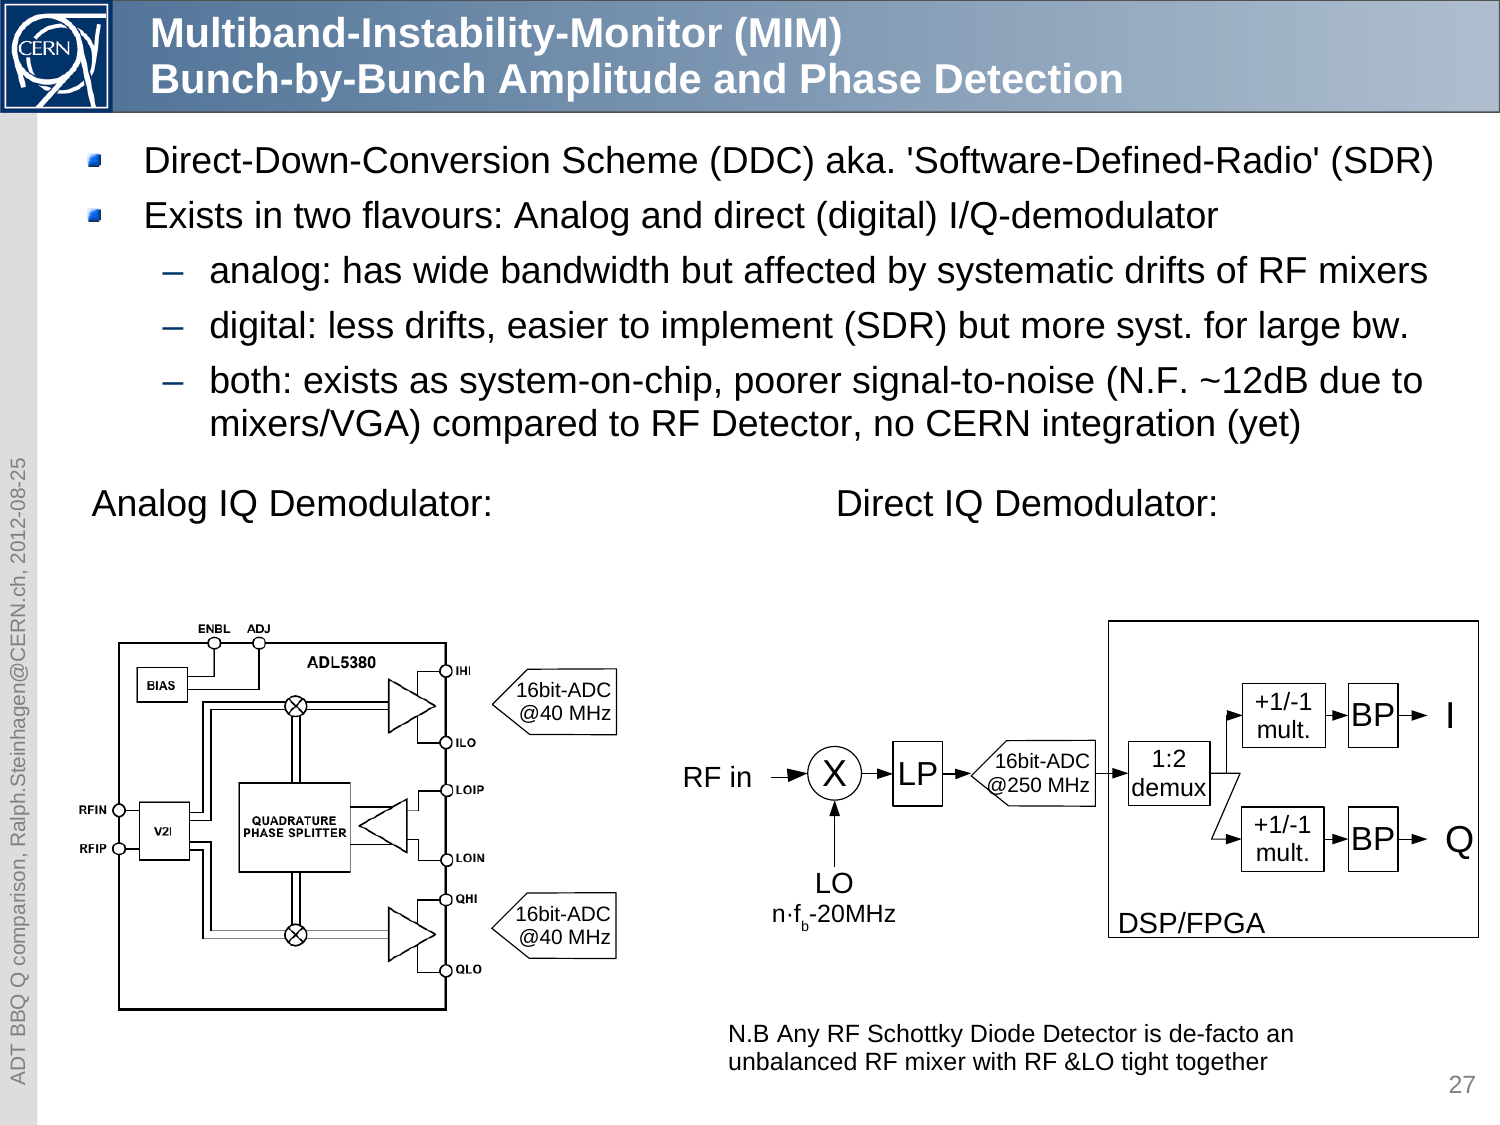

# Multiband-Instability-Monitor (MIM) Bunch-by-Bunch Amplitude and Phase Detection
Direct-Down-Conversion Scheme (DDC) aka. 'Software-Defined-Radio' (SDR)
Exists in two flavours: Analog and direct (digital) I/Q-demodulator
analog: has wide bandwidth but affected by systematic drifts of RF mixers
digital: less drifts, easier to implement (SDR) but more syst. for large bw.
both: exists as system-on-chip, poorer signal-to-noise (N.F. ~12dB due to mixers/VGA) compared to RF Detector, no CERN integration (yet)
Analog IQ Demodulator:
Direct IQ Demodulator:
16bit-ADC
@40 MHz
+1/-1
mult.
BP
I
16bit-ADC
@250 MHz
1:2
demux
LP
X
RF in
+1/-1
mult.
BP
Q
LO
n·fb-20MHz
16bit-ADC
@40 MHz
DSP/FPGA
N.B Any RF Schottky Diode Detector is de-facto an
unbalanced RF mixer with RF &LO tight together